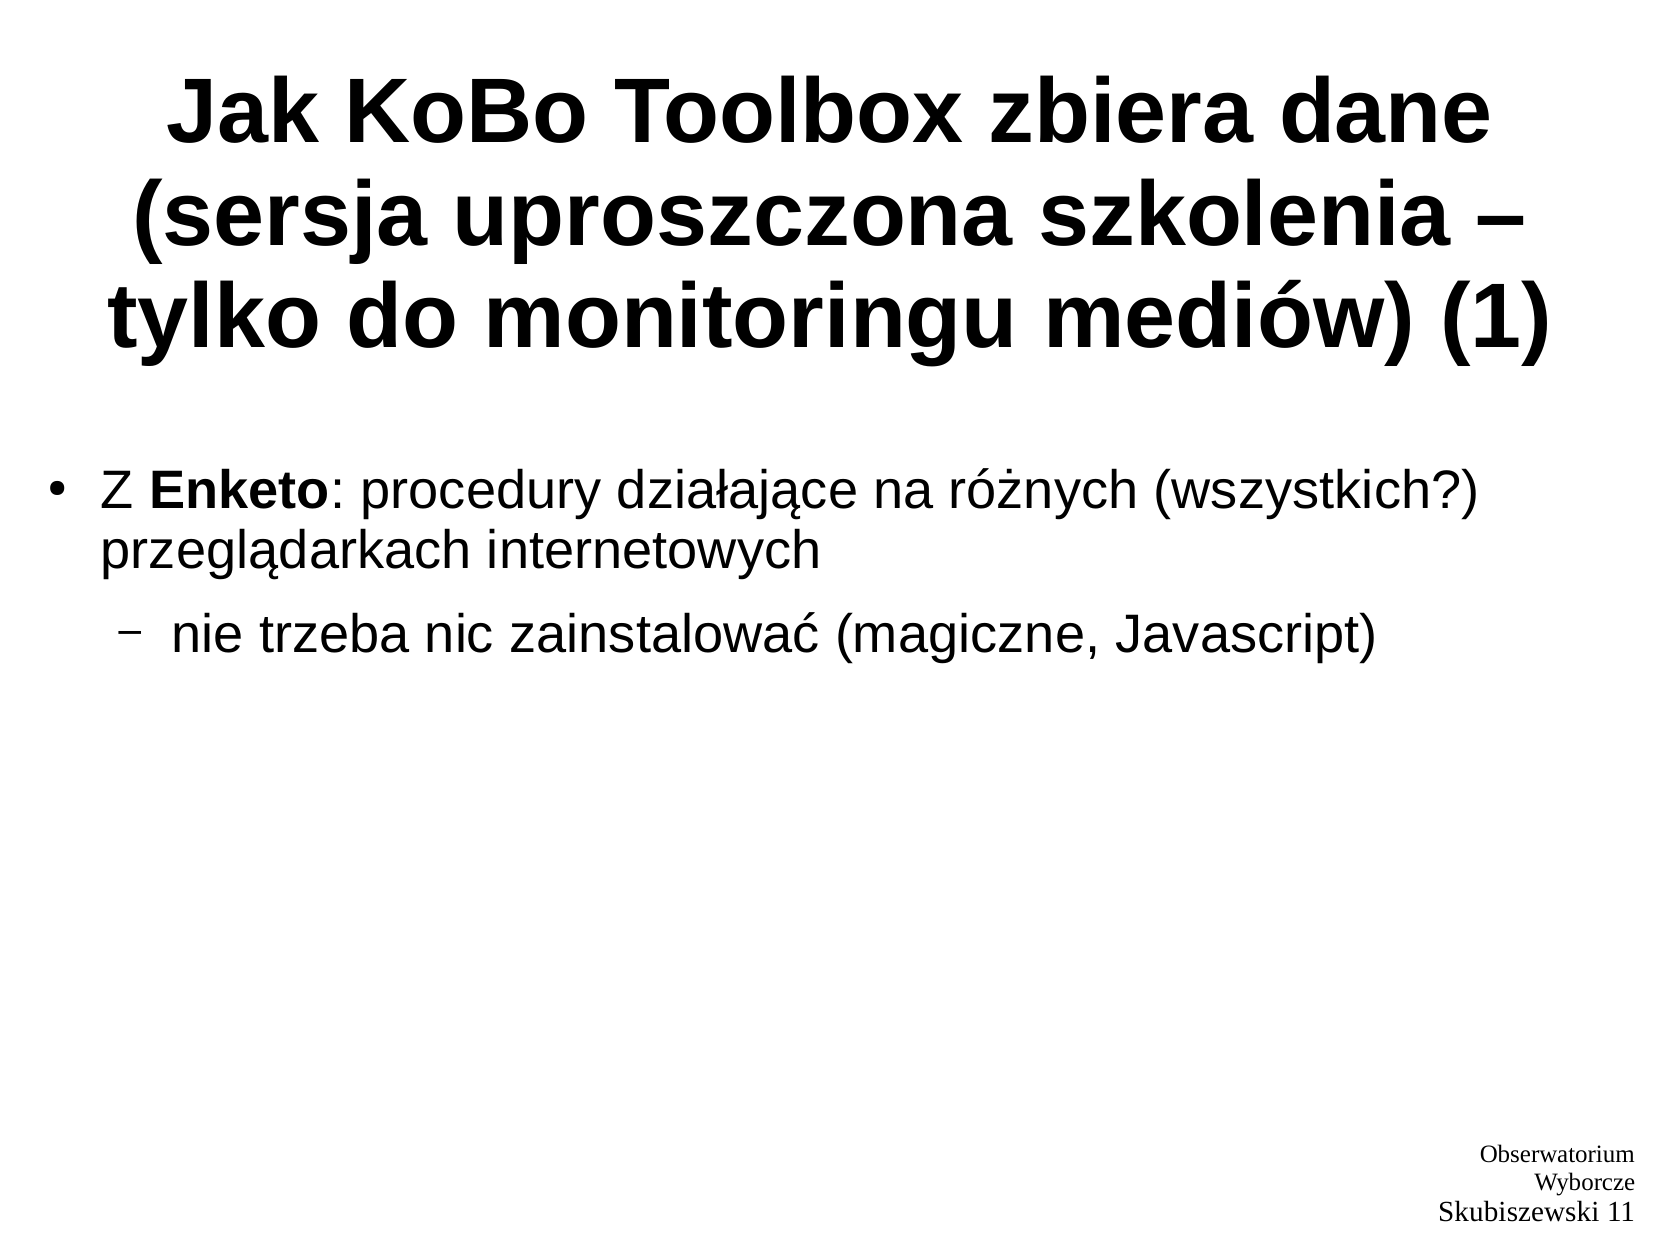

# Jak KoBo Toolbox zbiera dane (sersja uproszczona szkolenia – tylko do monitoringu mediów) (1)
Z Enketo: procedury działające na różnych (wszystkich?) przeglądarkach internetowych
nie trzeba nic zainstalować (magiczne, Javascript)
11